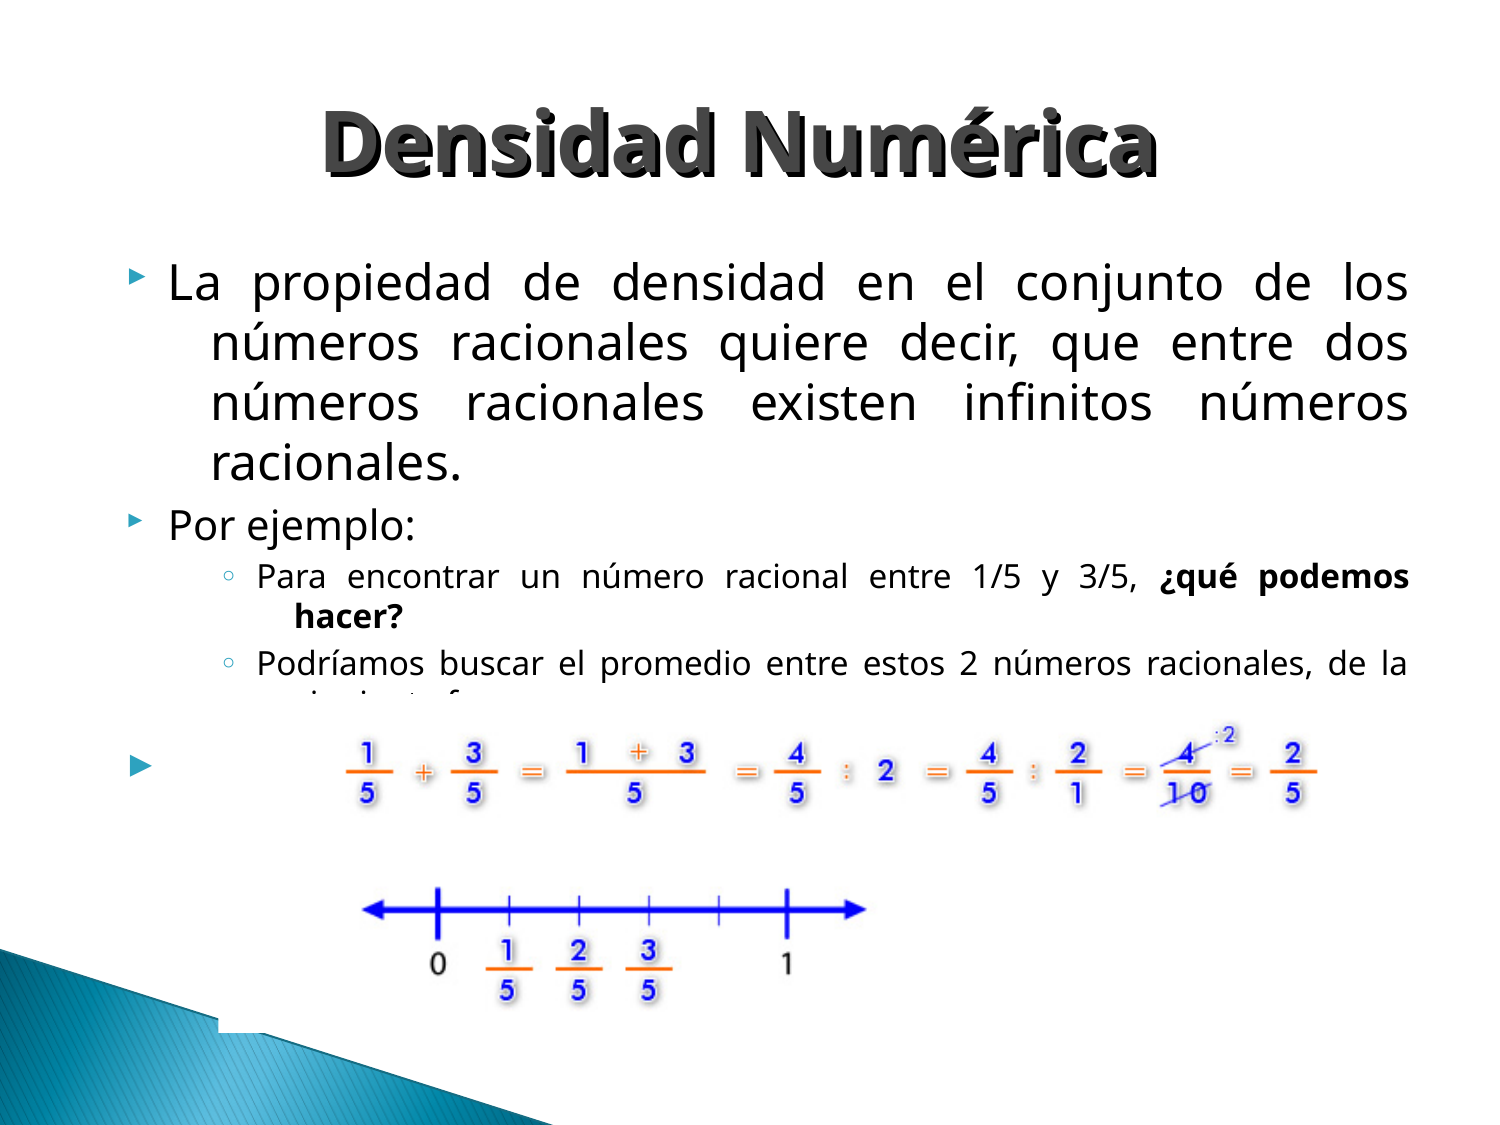

Densidad Numérica
# La propiedad de densidad en el conjunto de los números racionales quiere decir, que entre dos números racionales existen infinitos números racionales.
Por ejemplo:
Para encontrar un número racional entre 1/5 y 3/5, ¿qué podemos hacer?
Podríamos buscar el promedio entre estos 2 números racionales, de la siguiente forma: